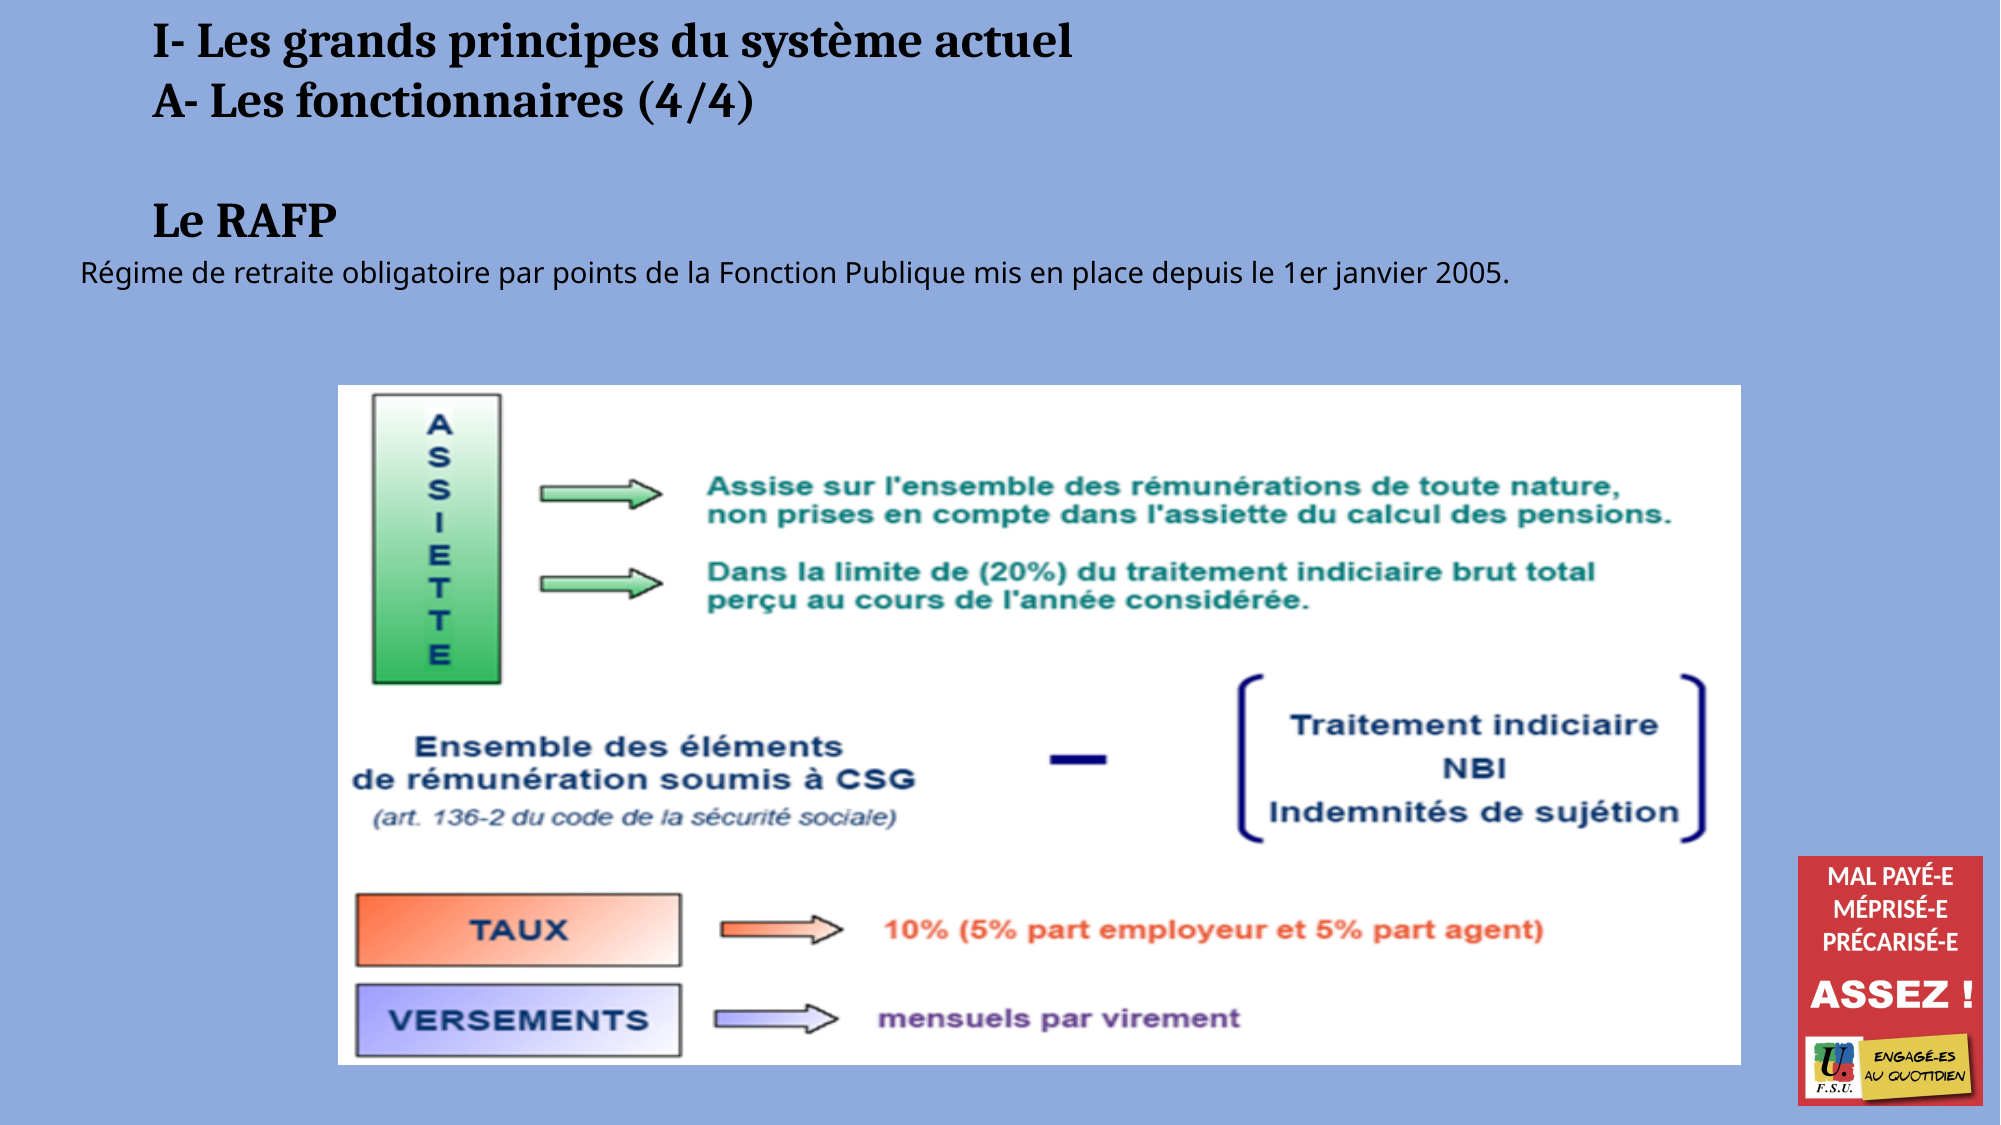

# I- Les grands principes du système actuel A- Les fonctionnaires (4/4) Le RAFP
Régime de retraite obligatoire par points de la Fonction Publique mis en place depuis le 1er janvier 2005.